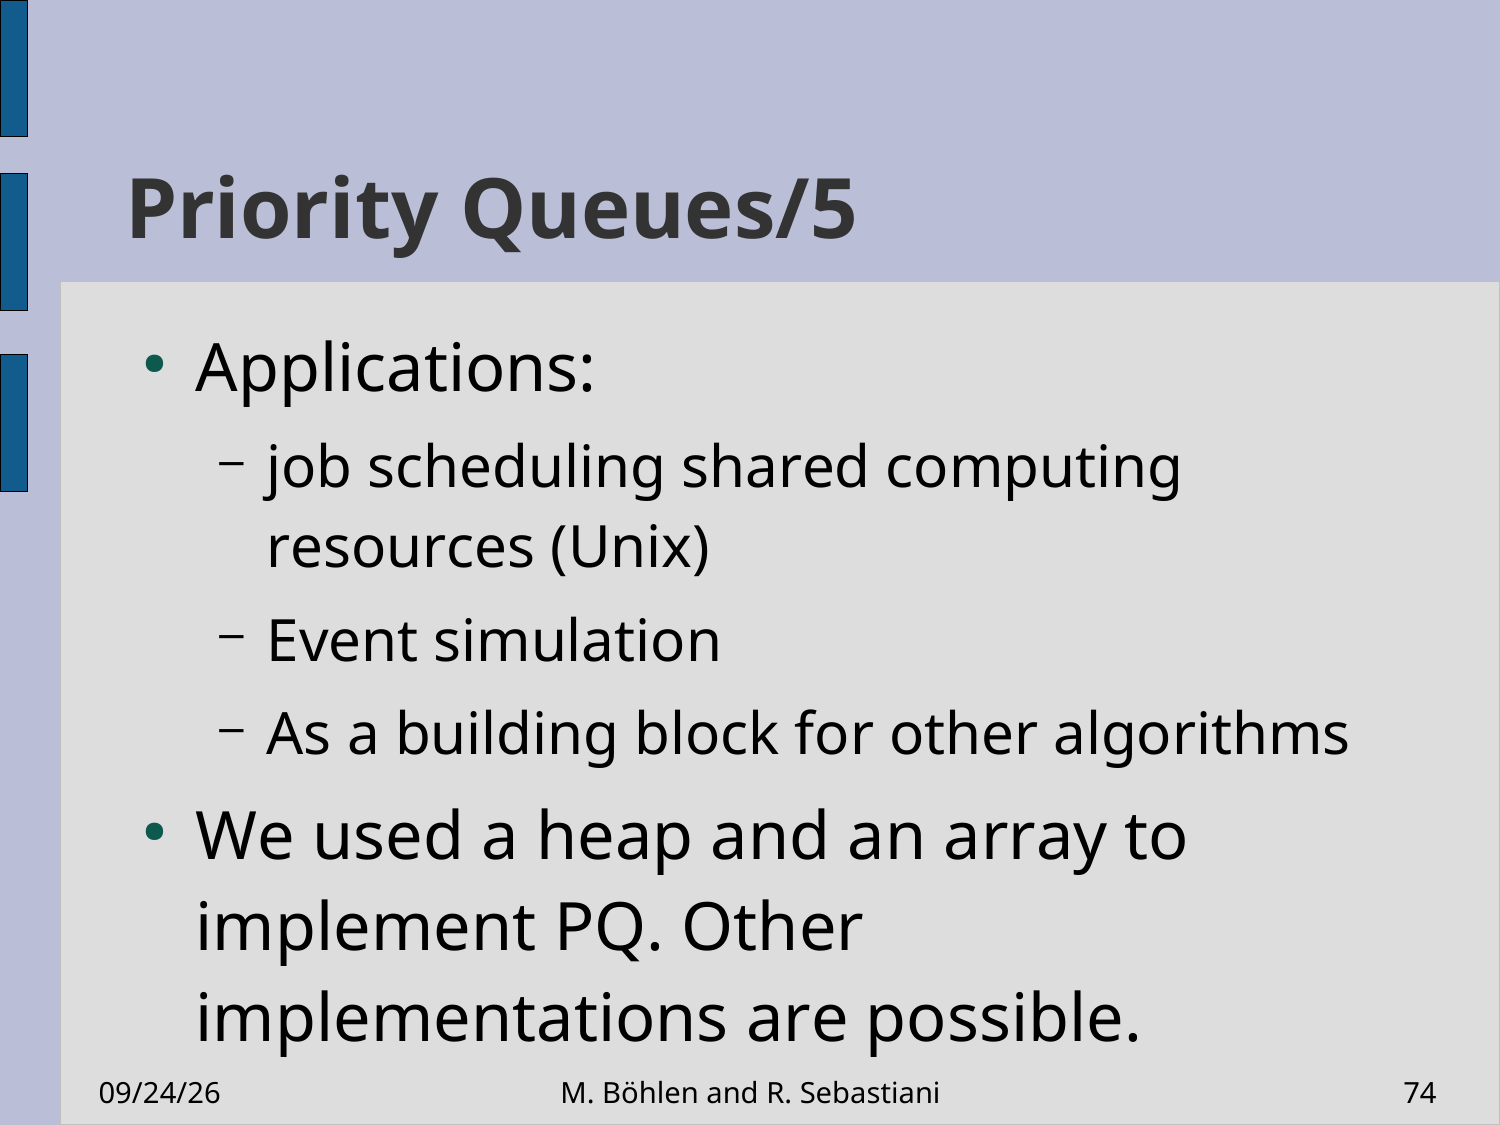

# Priority Queues/5
Applications:
job scheduling shared computing resources (Unix)
Event simulation
As a building block for other algorithms
We used a heap and an array to implement PQ. Other implementations are possible.
M. Böhlen and R. Sebastiani
74